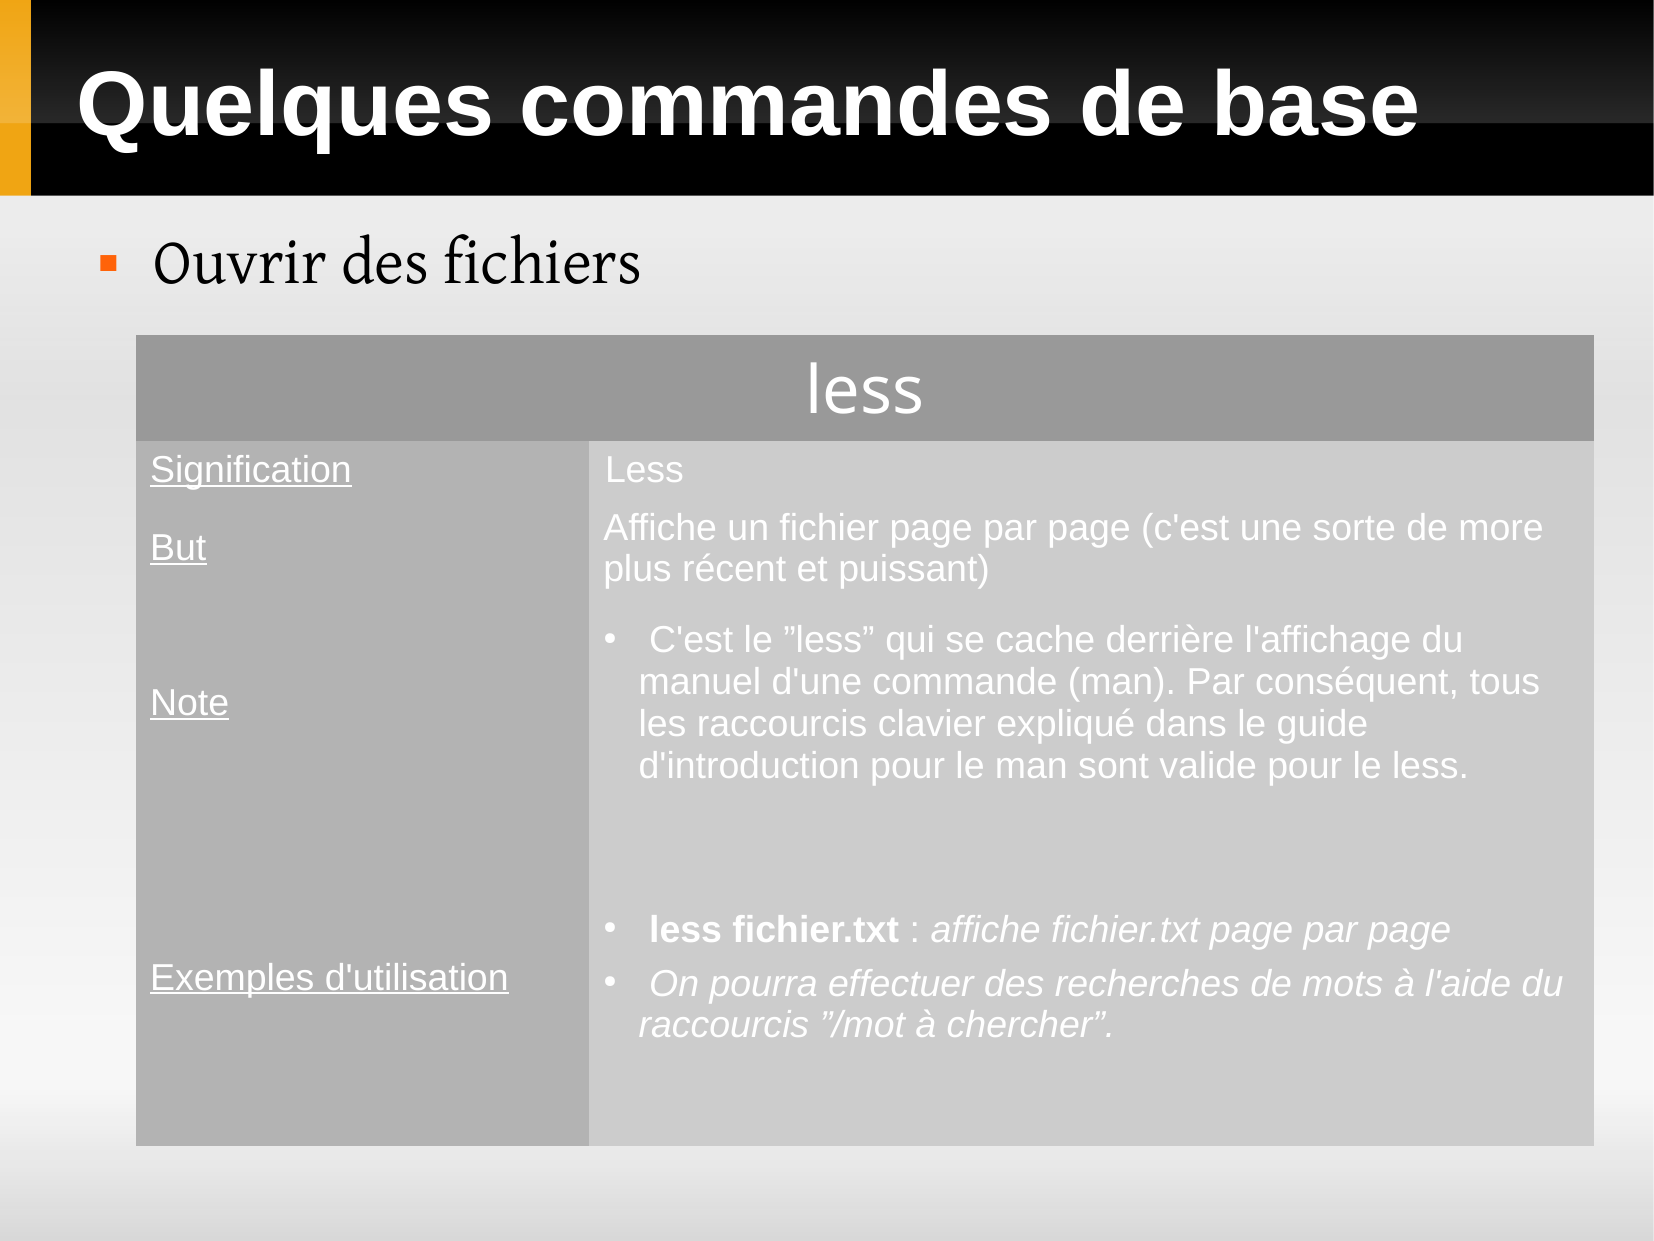

# Quelques commandes de base
Ouvrir des fichiers
| less | |
| --- | --- |
| Signification | Less |
| But | Affiche un fichier page par page (c'est une sorte de more plus récent et puissant) |
| Note | C'est le ”less” qui se cache derrière l'affichage du manuel d'une commande (man). Par conséquent, tous les raccourcis clavier expliqué dans le guide d'introduction pour le man sont valide pour le less. |
| Exemples d'utilisation | less fichier.txt : affiche fichier.txt page par page On pourra effectuer des recherches de mots à l'aide du raccourcis ”/mot à chercher”. |